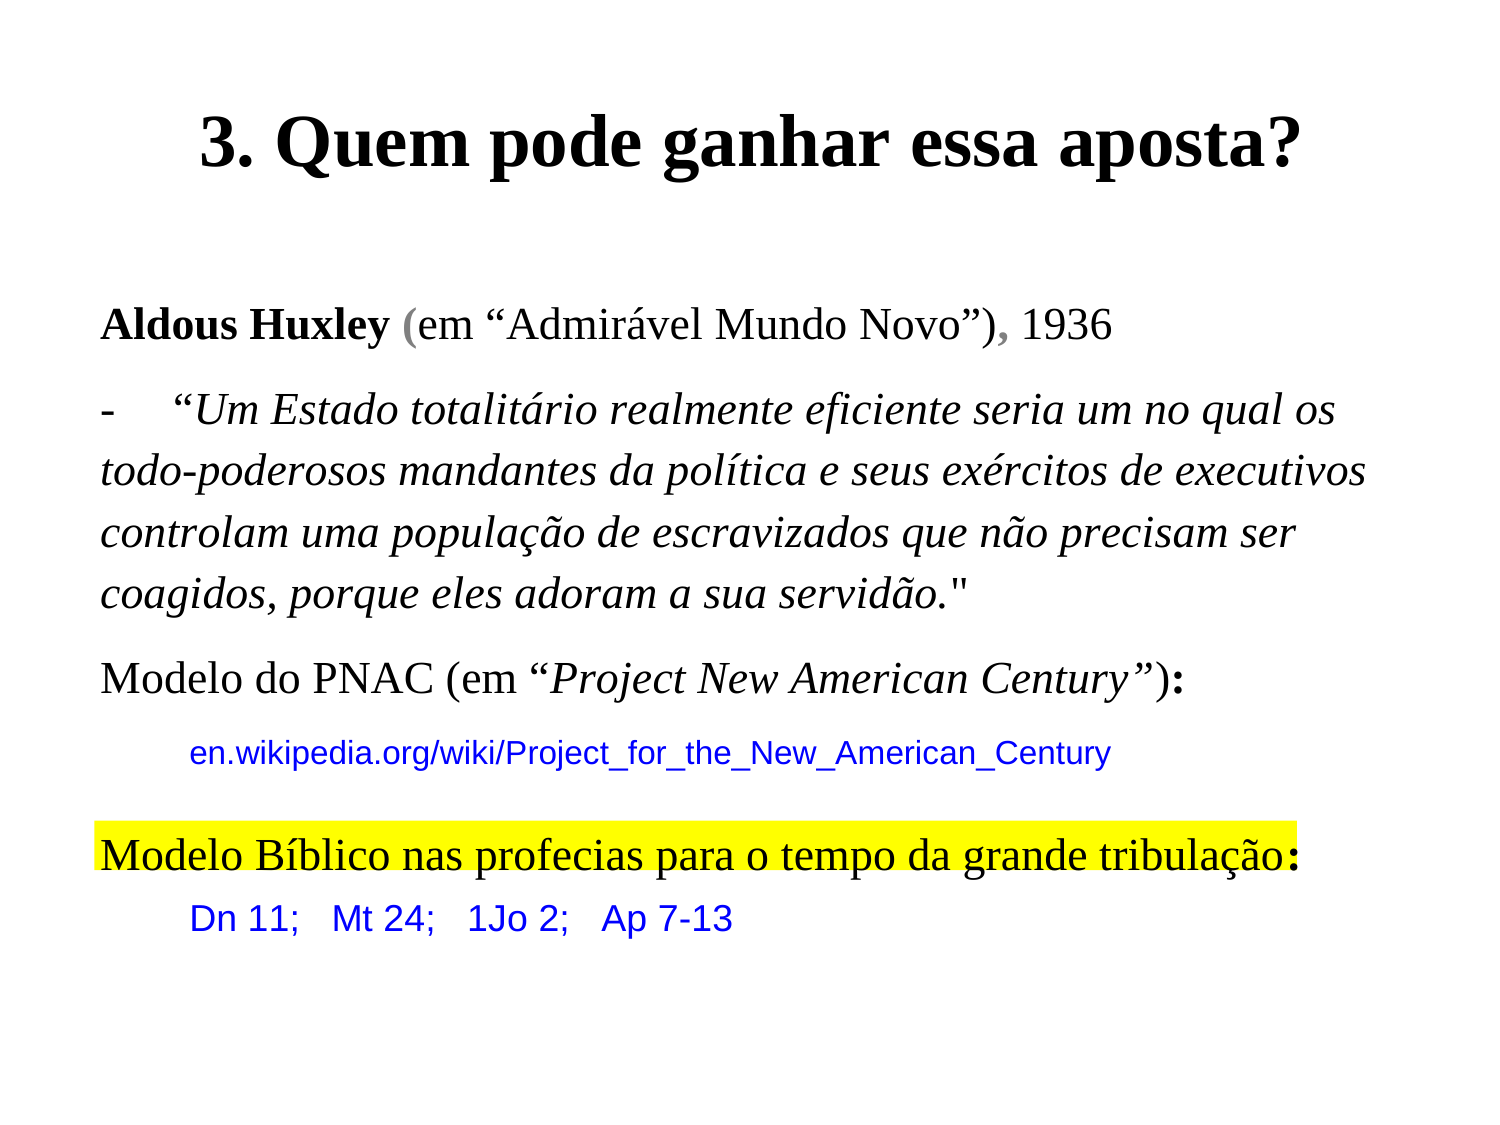

# 3. Quem pode ganhar essa aposta?
Aldous Huxley (em “Admirável Mundo Novo”), 1936
- “Um Estado totalitário realmente eficiente seria um no qual os todo-poderosos mandantes da política e seus exércitos de executivos controlam uma população de escravizados que não precisam ser coagidos, porque eles adoram a sua servidão."
Modelo do PNAC (em “Project New American Century”):
	en.wikipedia.org/wiki/Project_for_the_New_American_Century
Modelo Bíblico nas profecias para o tempo da grande tribulação:
	Dn 11; Mt 24; 1Jo 2; Ap 7-13